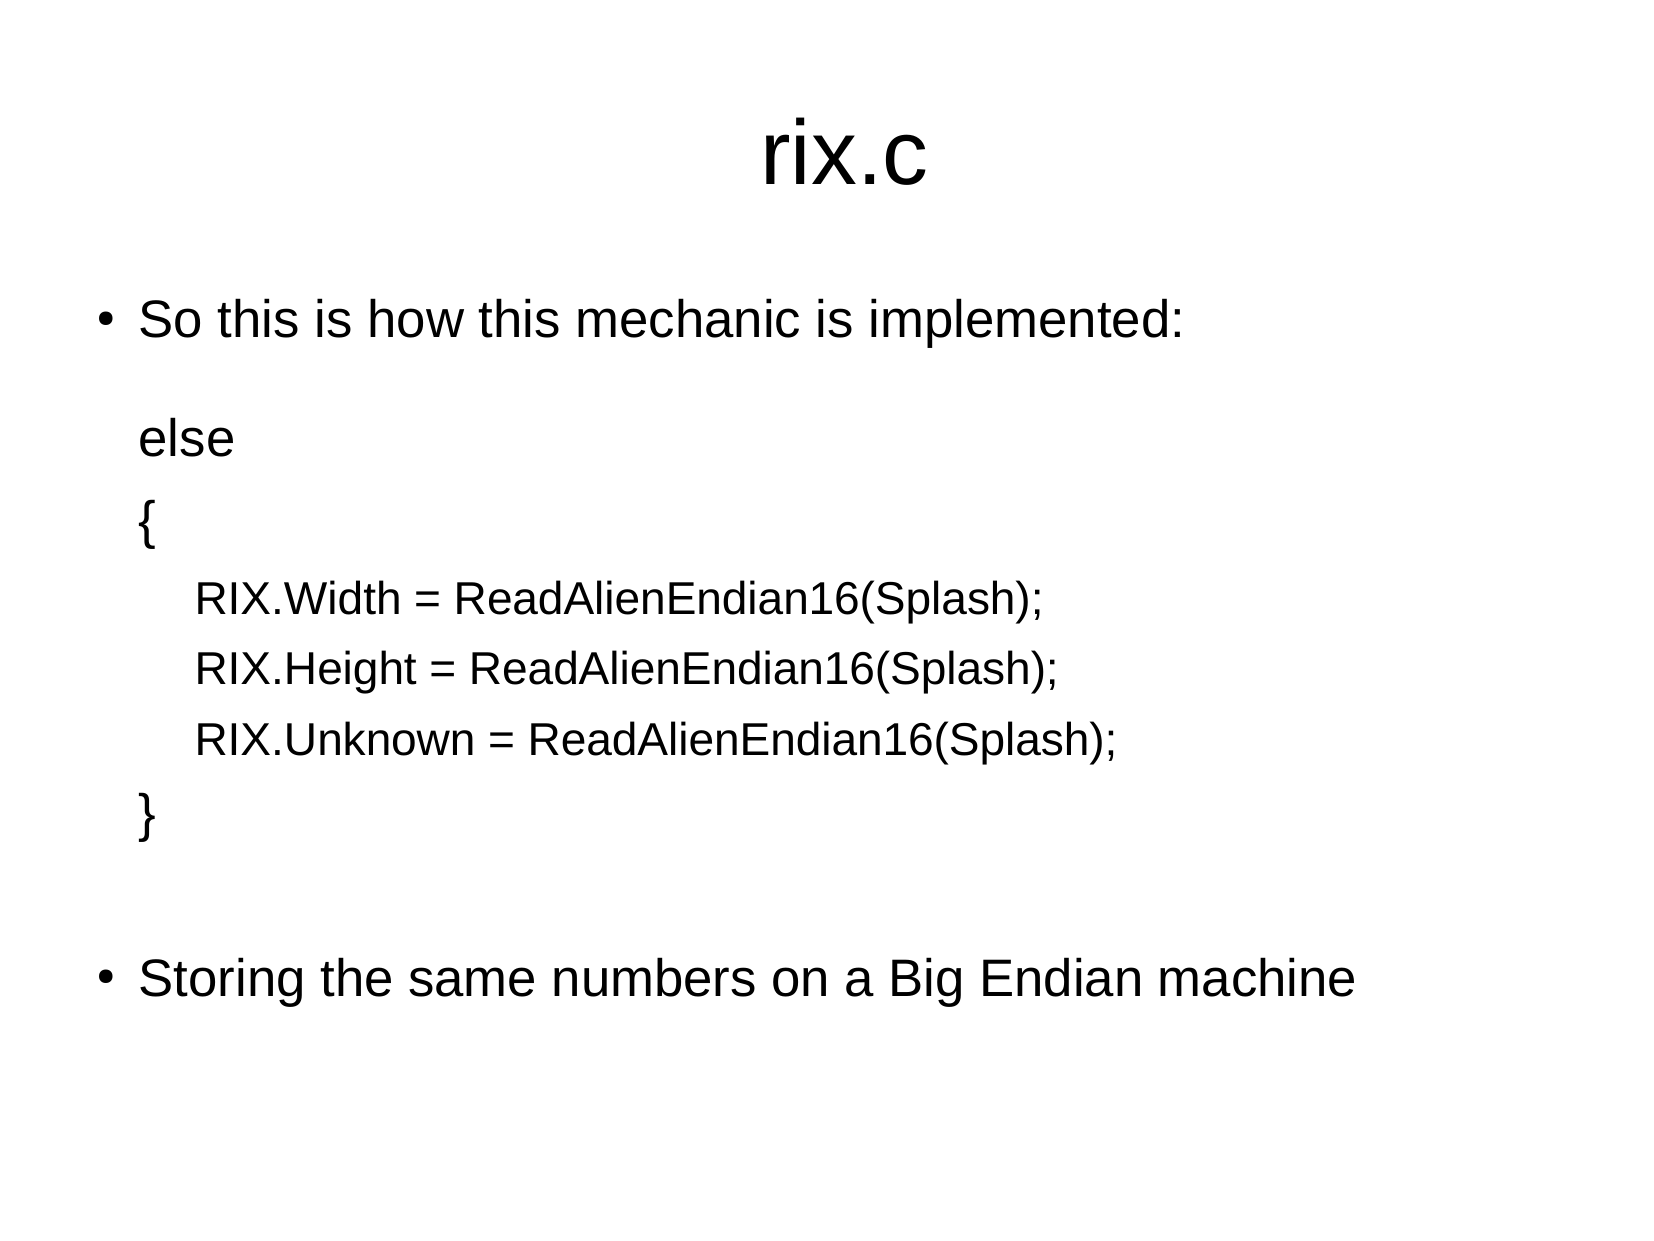

# rix.c
So this is how this mechanic is implemented:
else
{
RIX.Width = ReadAlienEndian16(Splash);
RIX.Height = ReadAlienEndian16(Splash);
RIX.Unknown = ReadAlienEndian16(Splash);
}
Storing the same numbers on a Big Endian machine